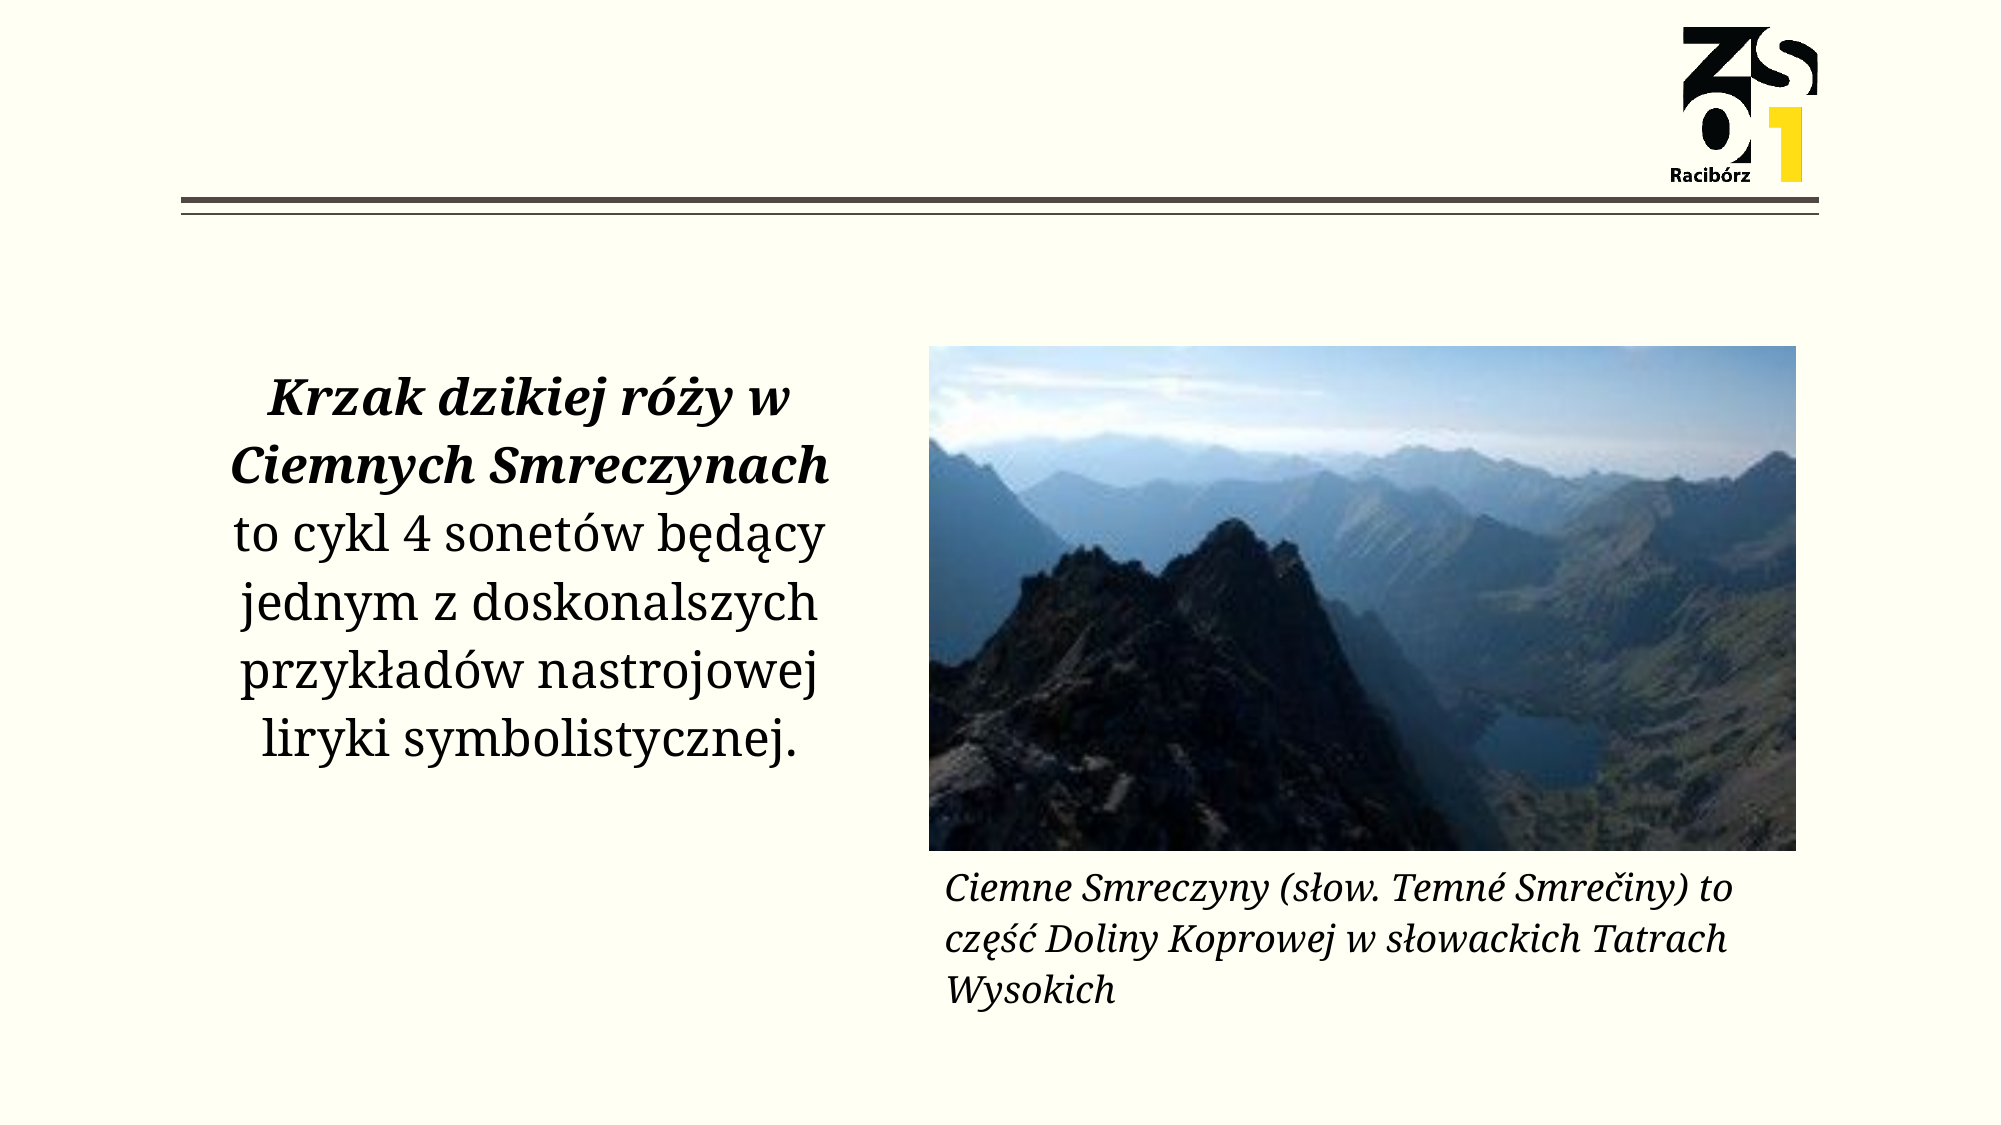

#
Krzak dzikiej róży w Ciemnych Smreczynach to cykl 4 sonetów będący jednym z doskonalszych przykładów nastrojowej liryki symbolistycznej.
Ciemne Smreczyny (słow. Temné Smrečiny) to część Doliny Koprowej w słowackich Tatrach Wysokich